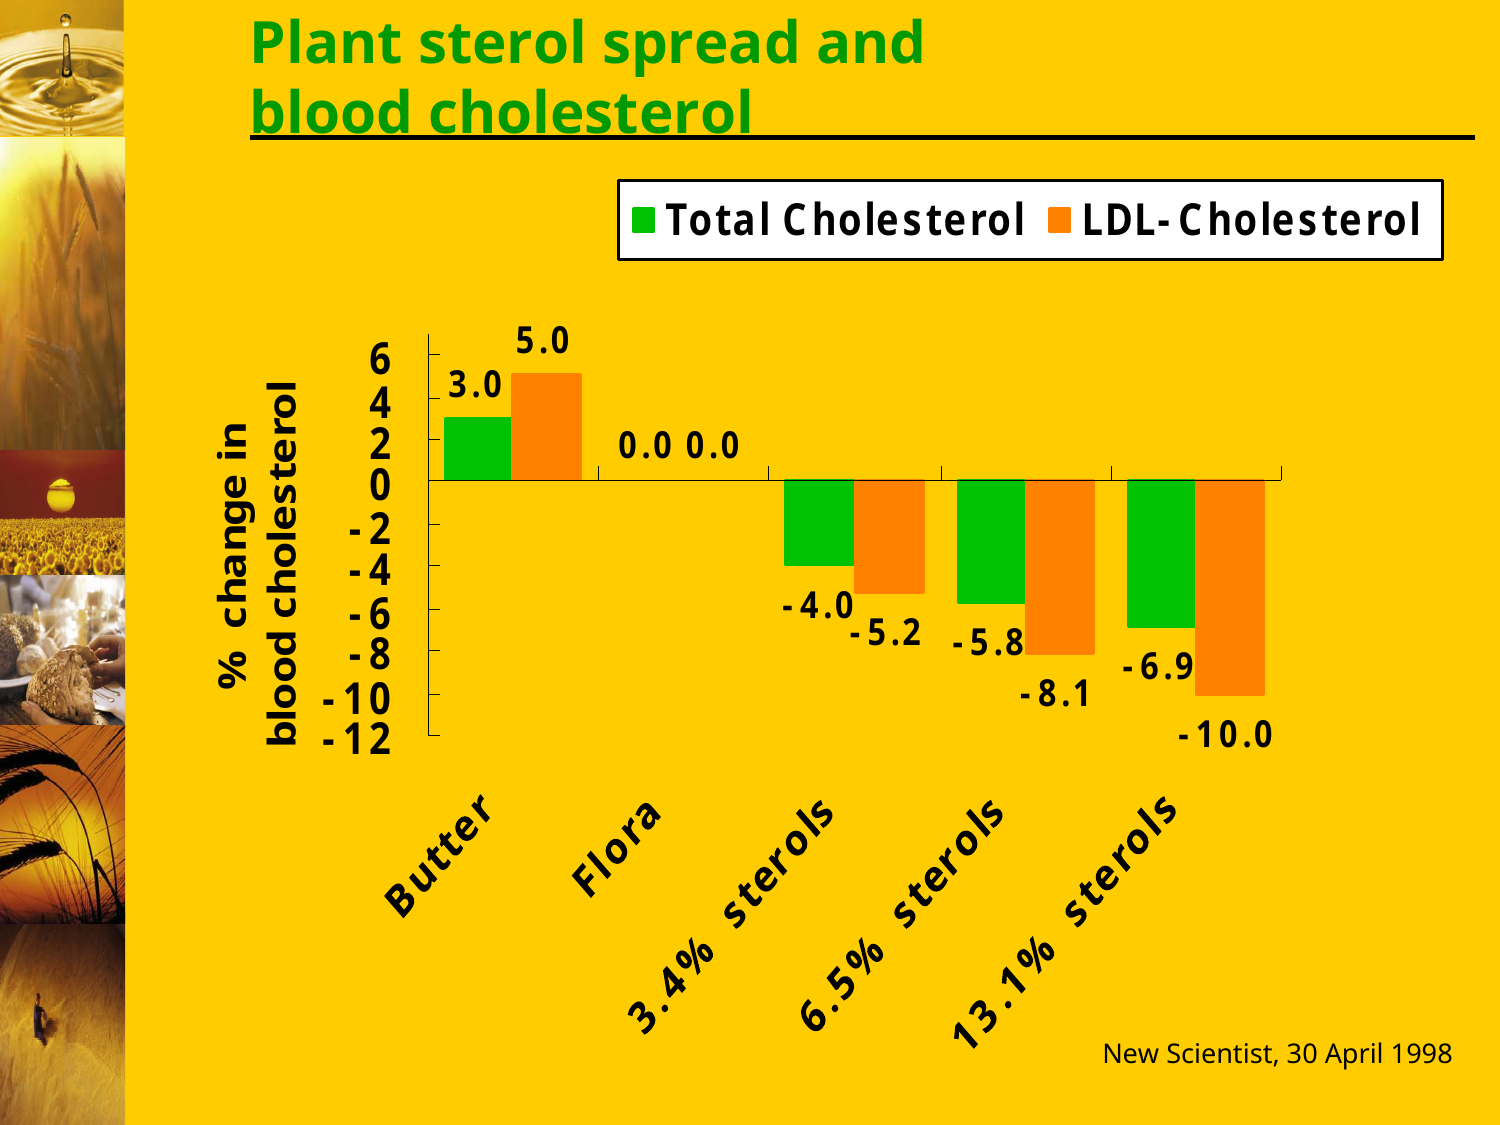

# Plant sterol spread and blood cholesterol
New Scientist, 30 April 1998